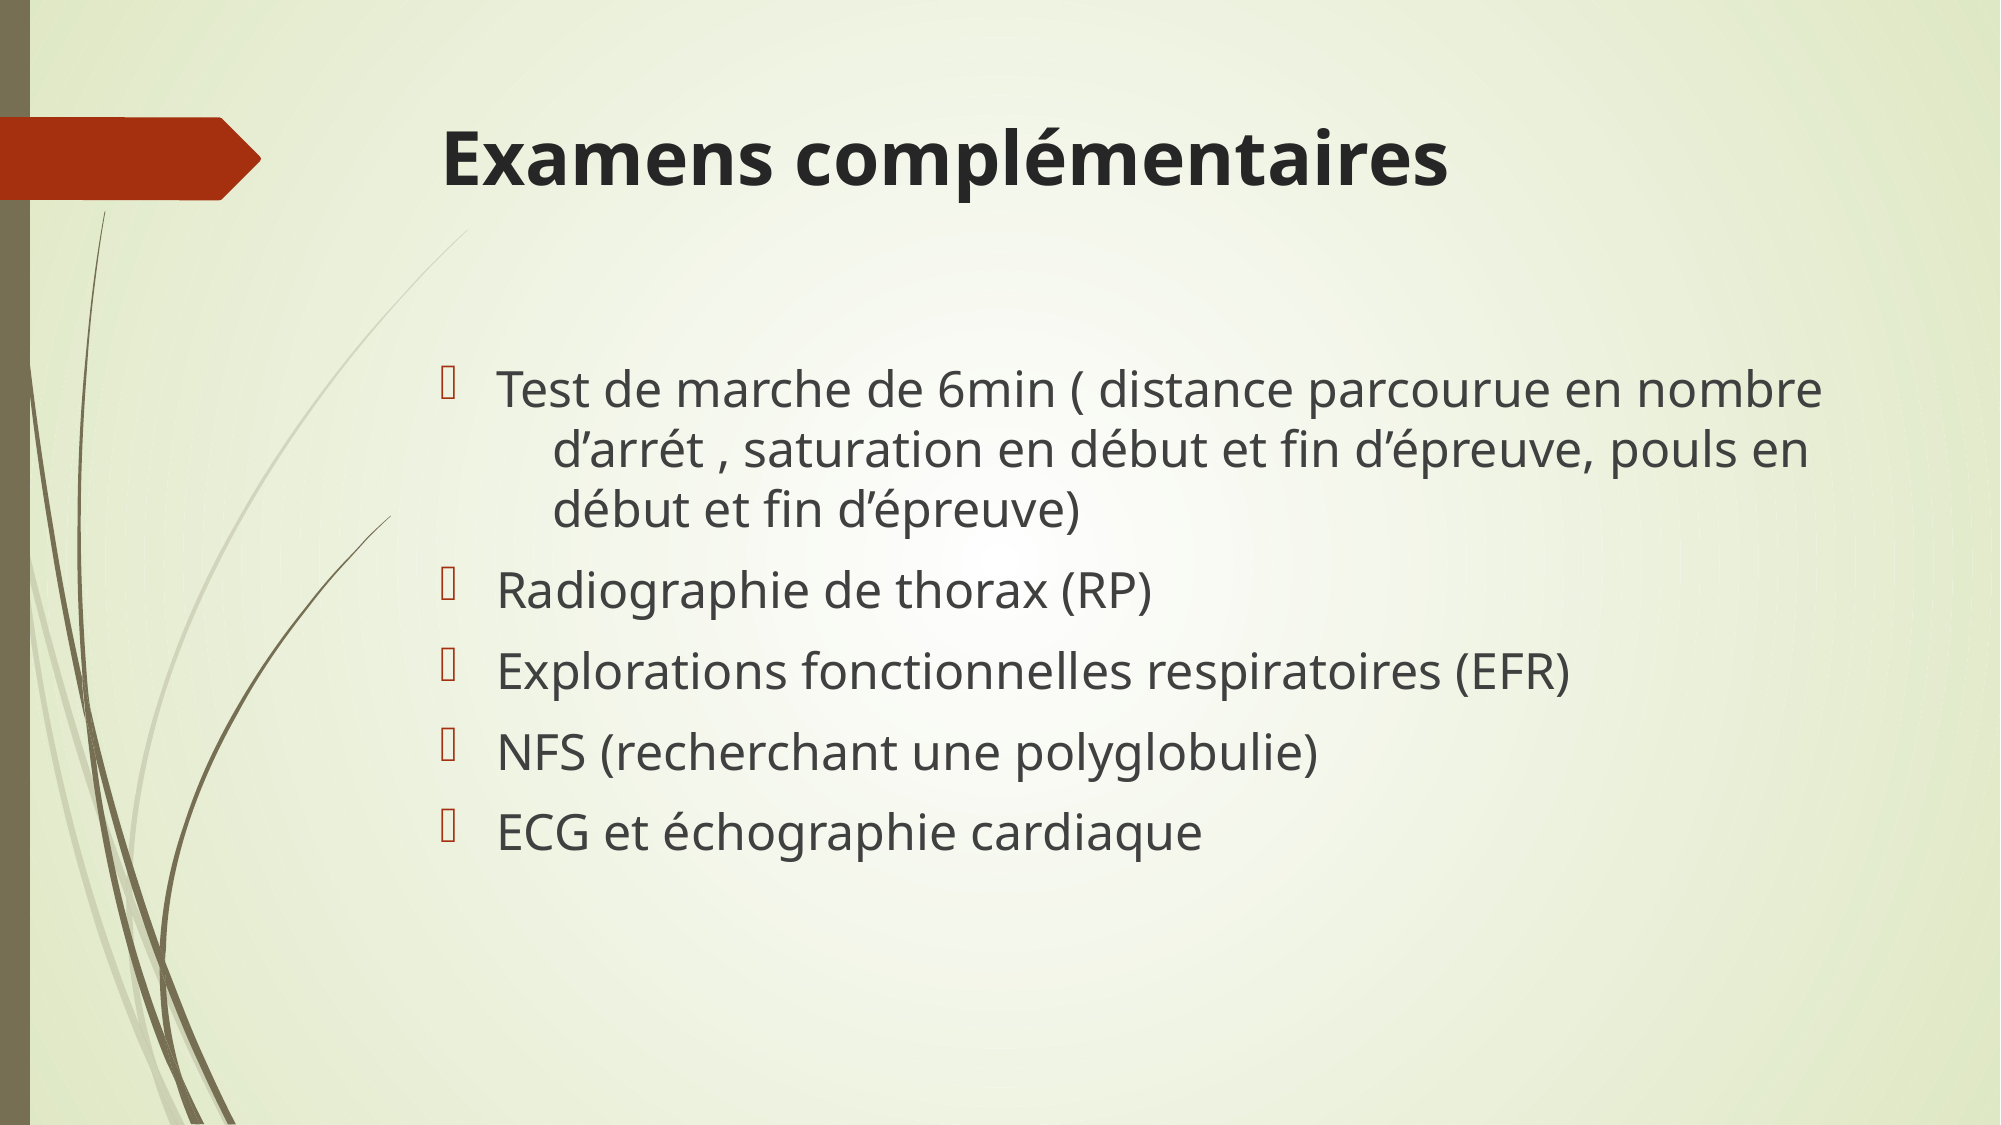

# Examens complémentaires
Test de marche de 6min ( distance parcourue en nombre d’arrét , saturation en début et fin d’épreuve, pouls en début et fin d’épreuve)
Radiographie de thorax (RP)
Explorations fonctionnelles respiratoires (EFR)
NFS (recherchant une polyglobulie)
ECG et échographie cardiaque